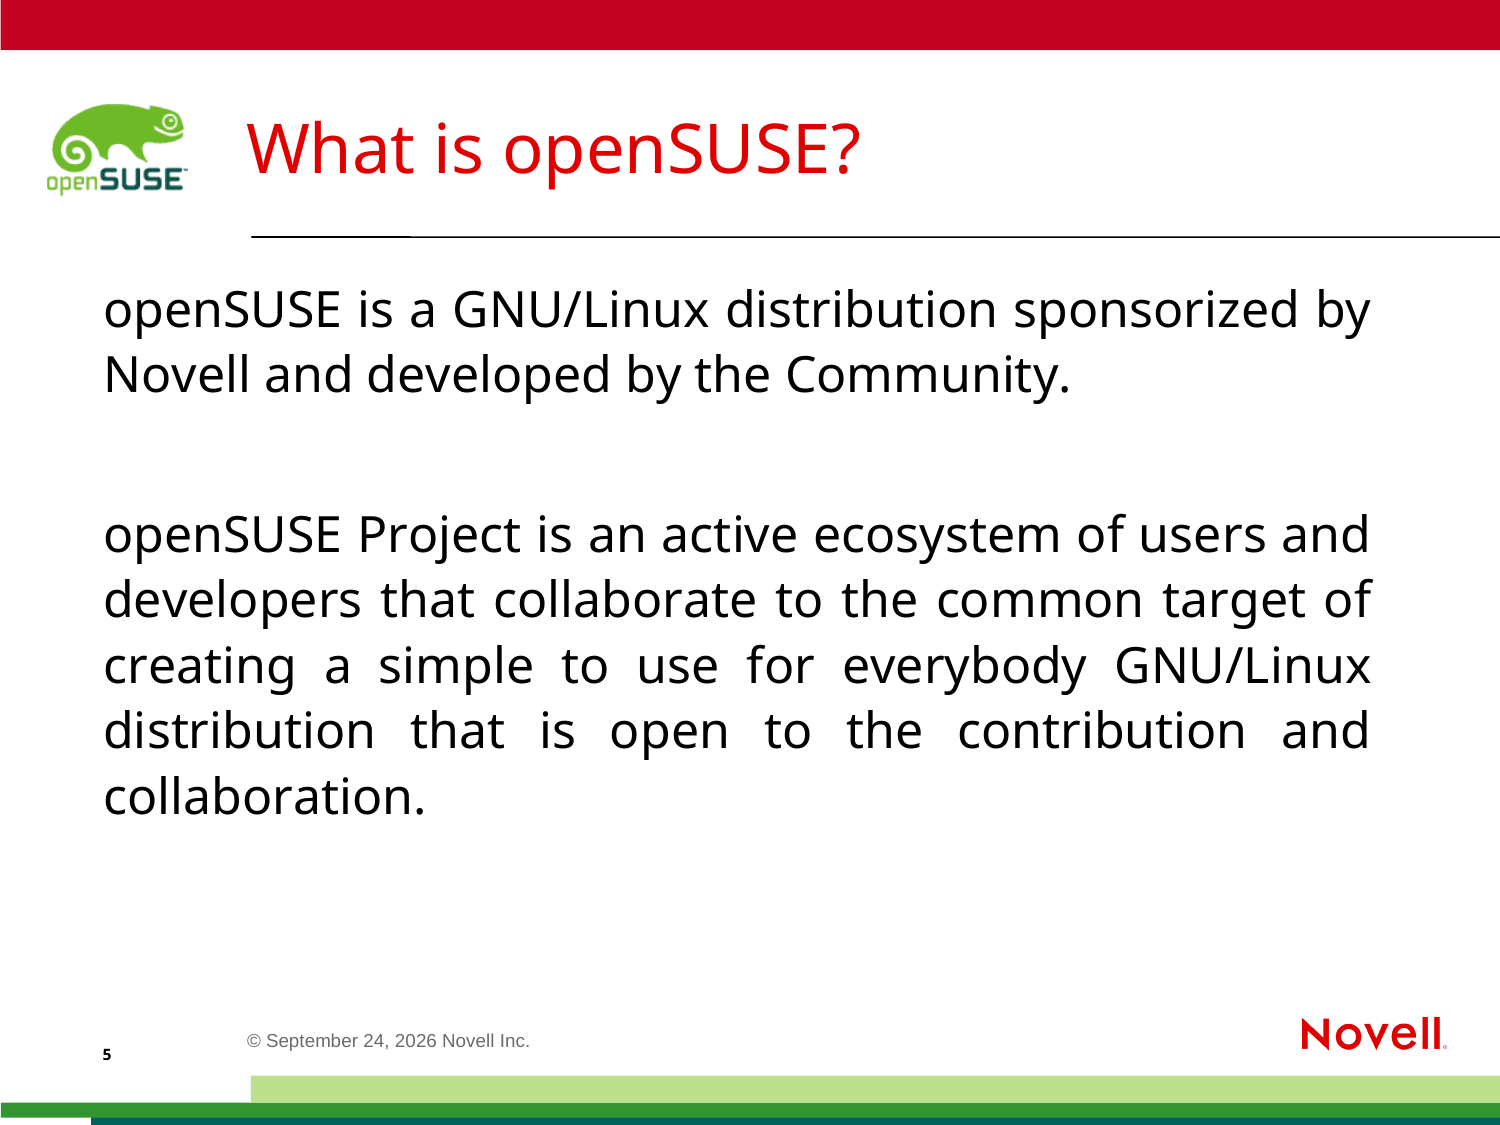

# What is openSUSE?
openSUSE is a GNU/Linux distribution sponsorized by Novell and developed by the Community.
openSUSE Project is an active ecosystem of users and developers that collaborate to the common target of creating a simple to use for everybody GNU/Linux distribution that is open to the contribution and collaboration.